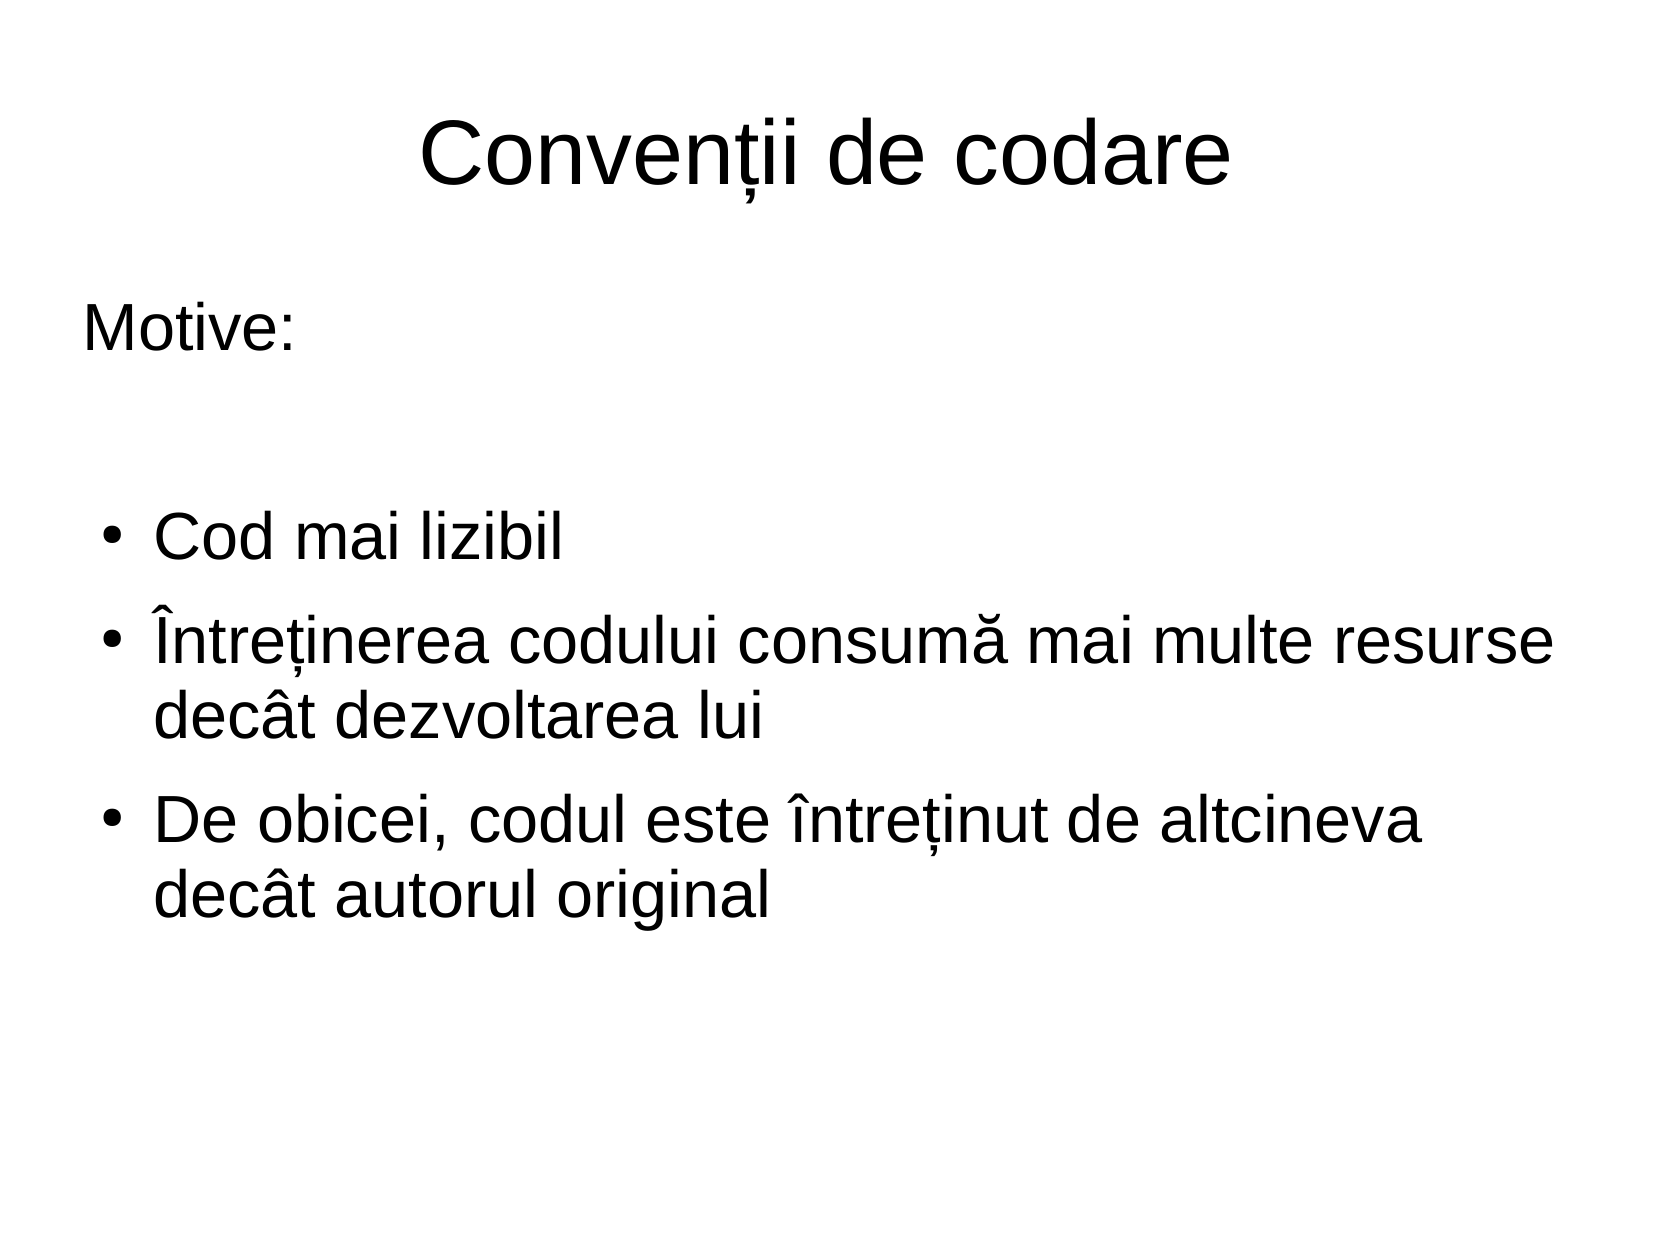

# Convenții de codare
Motive:
Cod mai lizibil
Întreținerea codului consumă mai multe resurse decât dezvoltarea lui
De obicei, codul este întreținut de altcineva decât autorul original